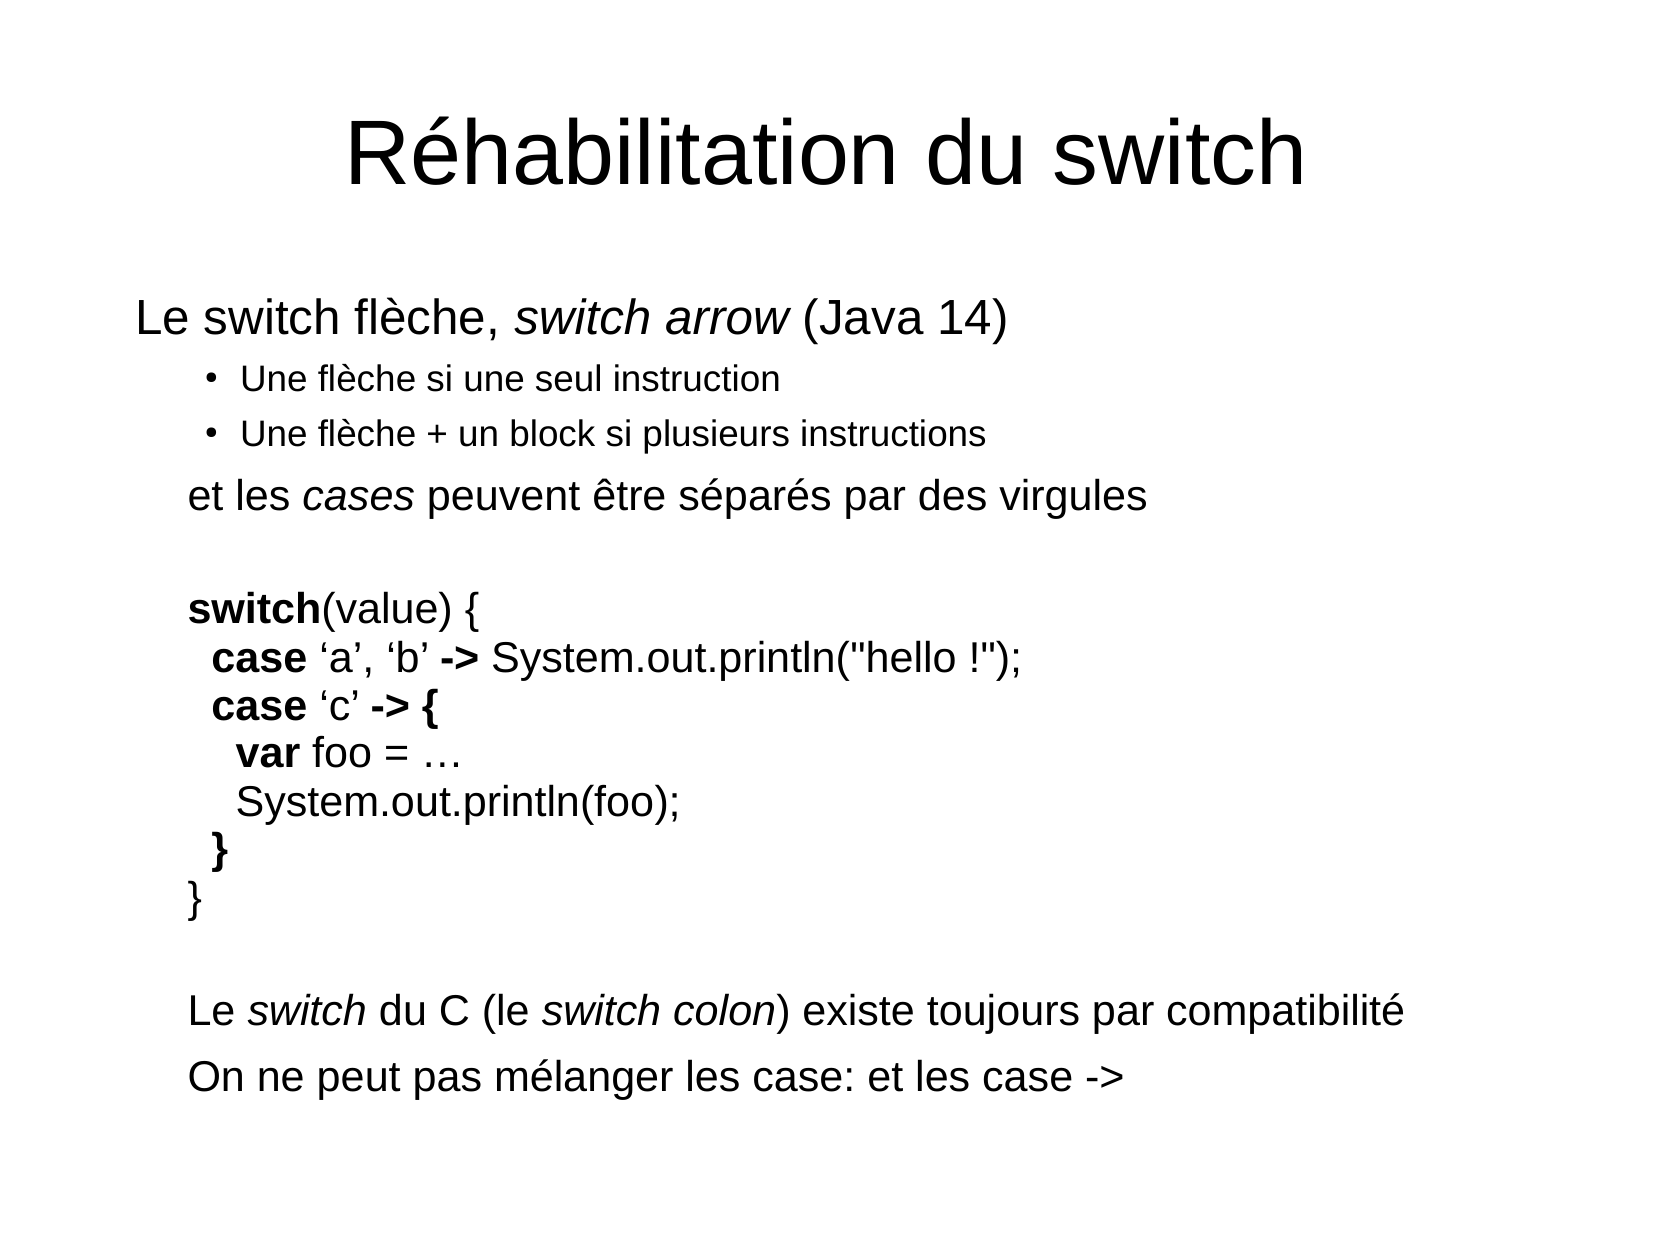

# Réhabilitation du switch
Le switch flèche, switch arrow (Java 14)
Une flèche si une seul instruction
Une flèche + un block si plusieurs instructions
et les cases peuvent être séparés par des virgules
switch(value) {
 case ‘a’, ‘b’ -> System.out.println("hello !");
 case ‘c’ -> {
 var foo = …
 System.out.println(foo);
 }
}
Le switch du C (le switch colon) existe toujours par compatibilité
On ne peut pas mélanger les case: et les case ->